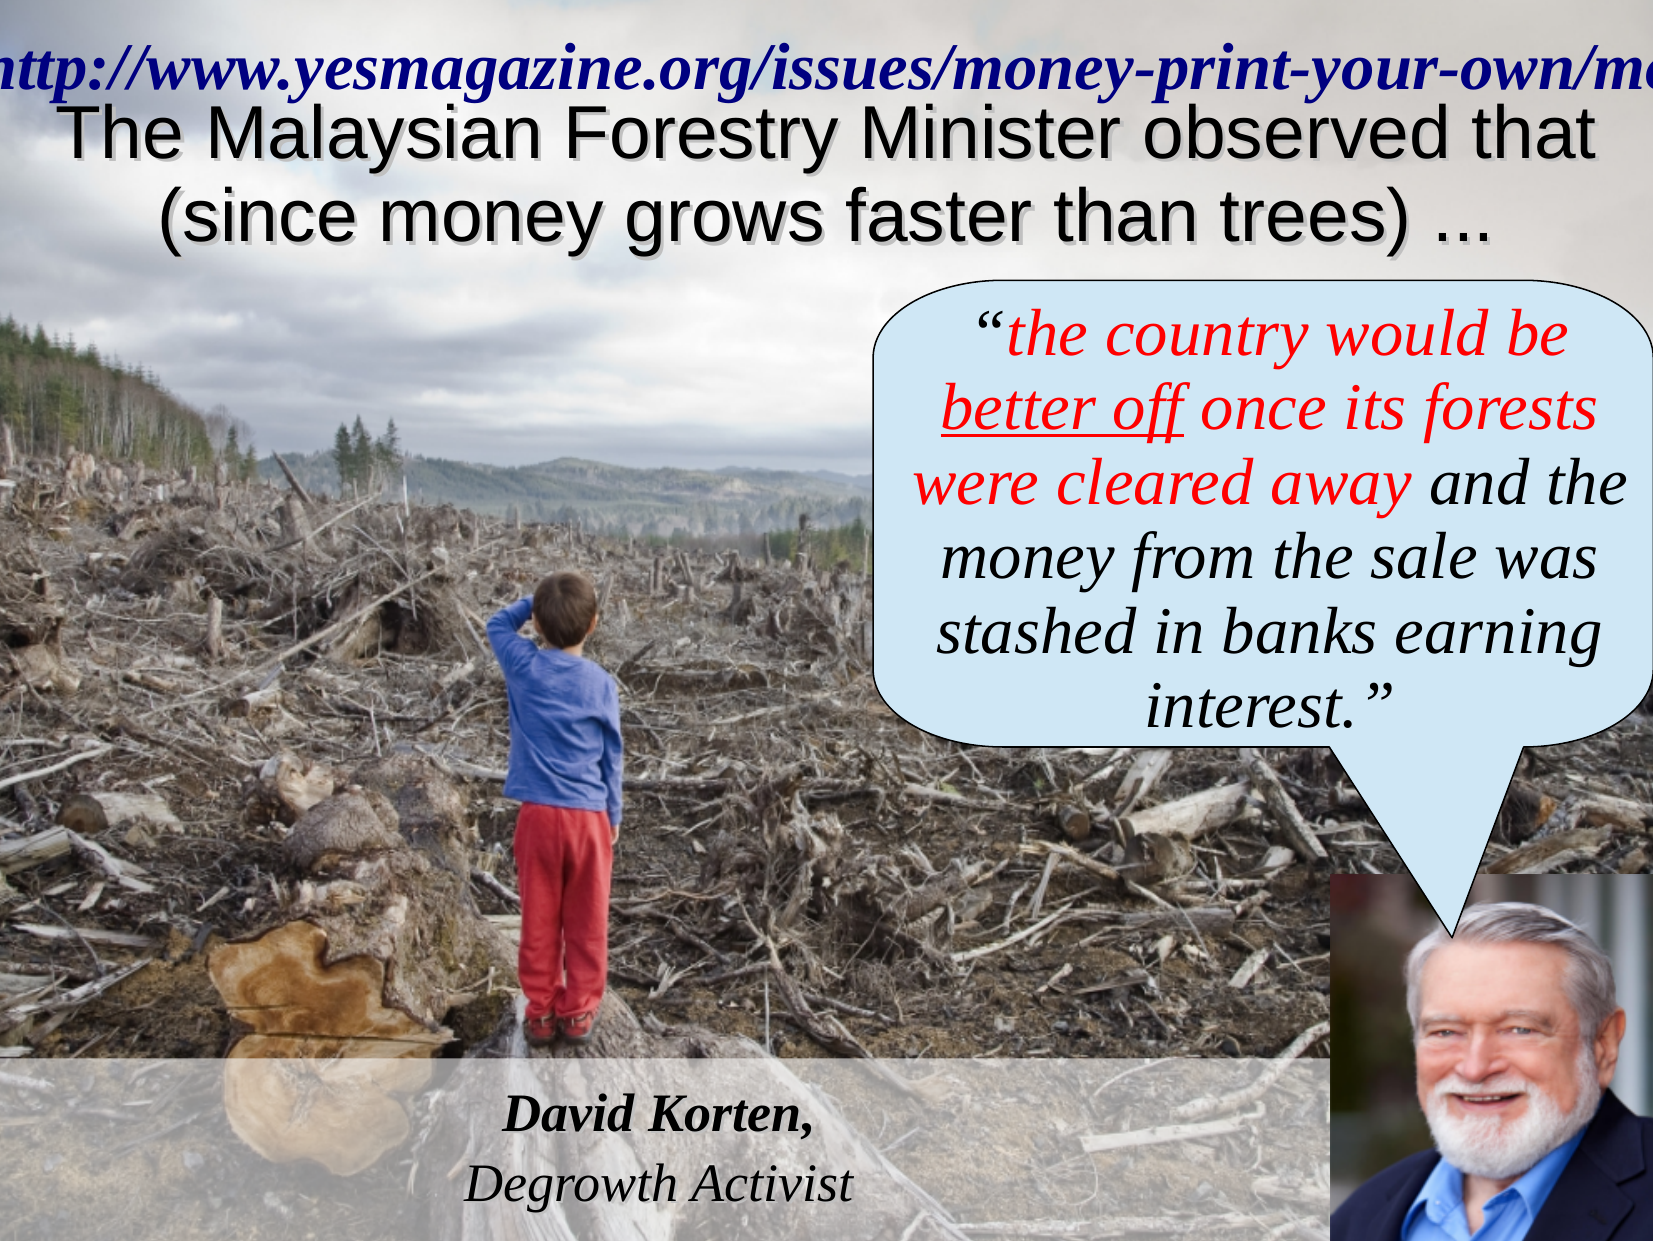

http://www.yesmagazine.org/issues/money-print-your-own/money-versus-wealth
The Malaysian Forestry Minister observed that (since money grows faster than trees) ...
“the country would be better off once its forests were cleared away and the money from the sale was stashed in banks earning interest.”
David Korten,
Degrowth Activist